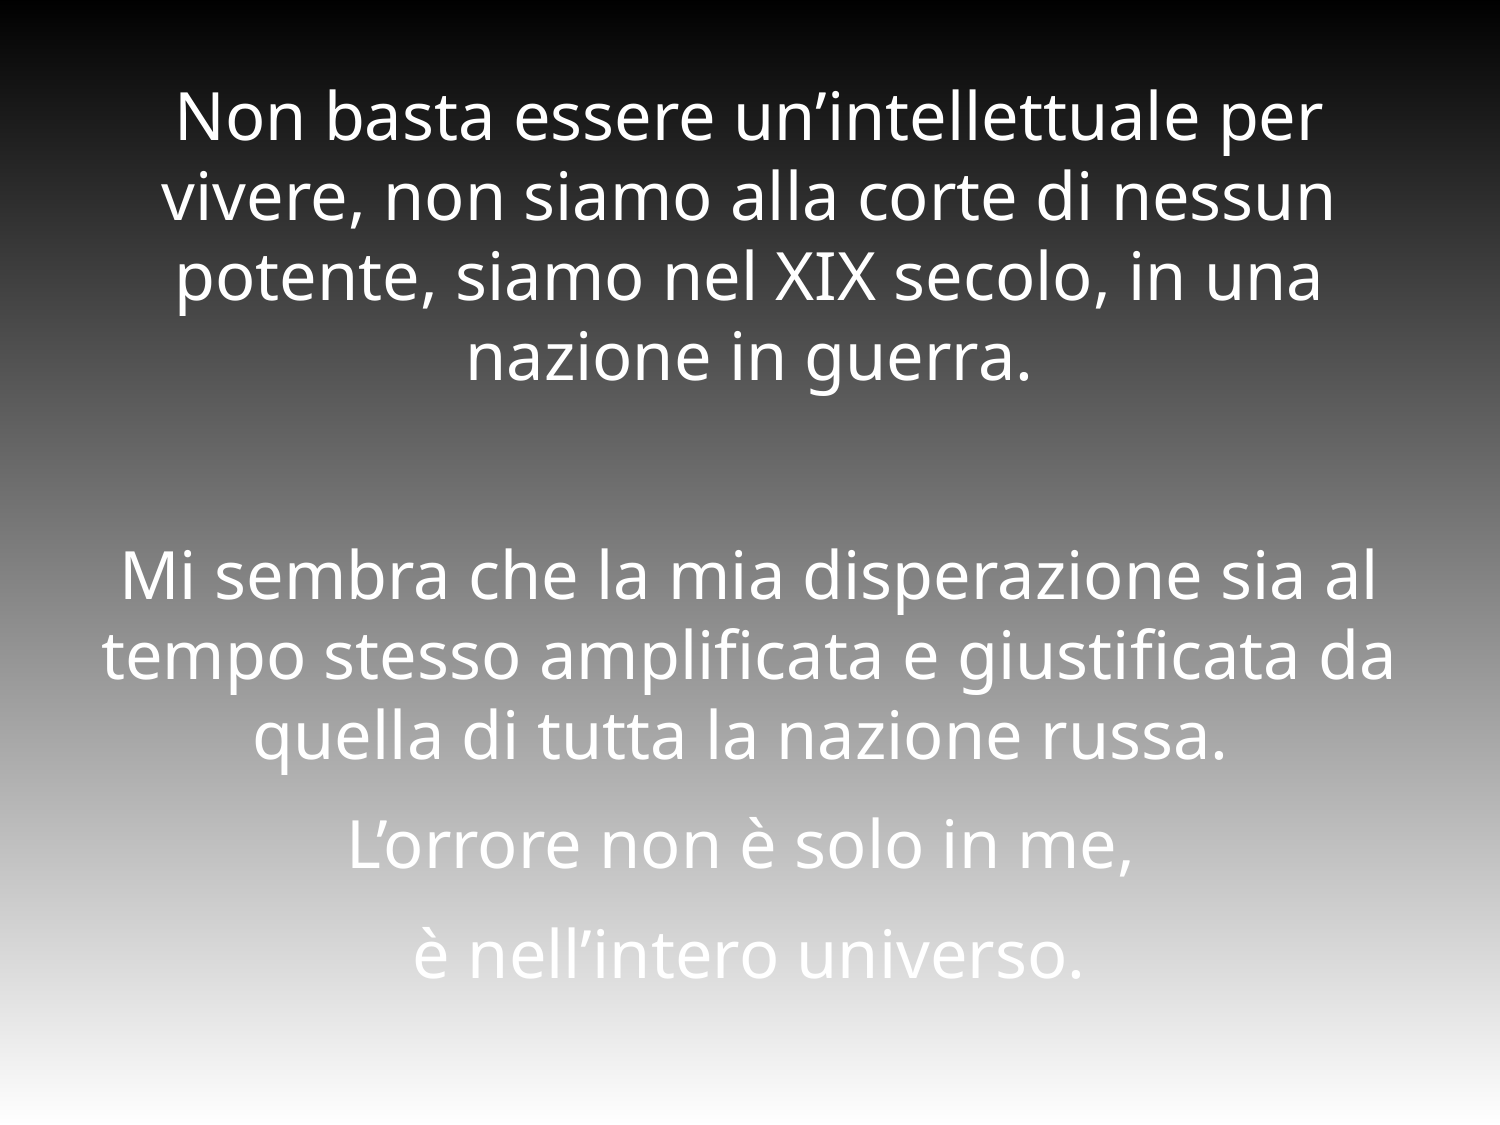

# Non basta essere un’intellettuale per vivere, non siamo alla corte di nessun potente, siamo nel XIX secolo, in una nazione in guerra.
Mi sembra che la mia disperazione sia al tempo stesso amplificata e giustificata da quella di tutta la nazione russa.
L’orrore non è solo in me,
è nell’intero universo.